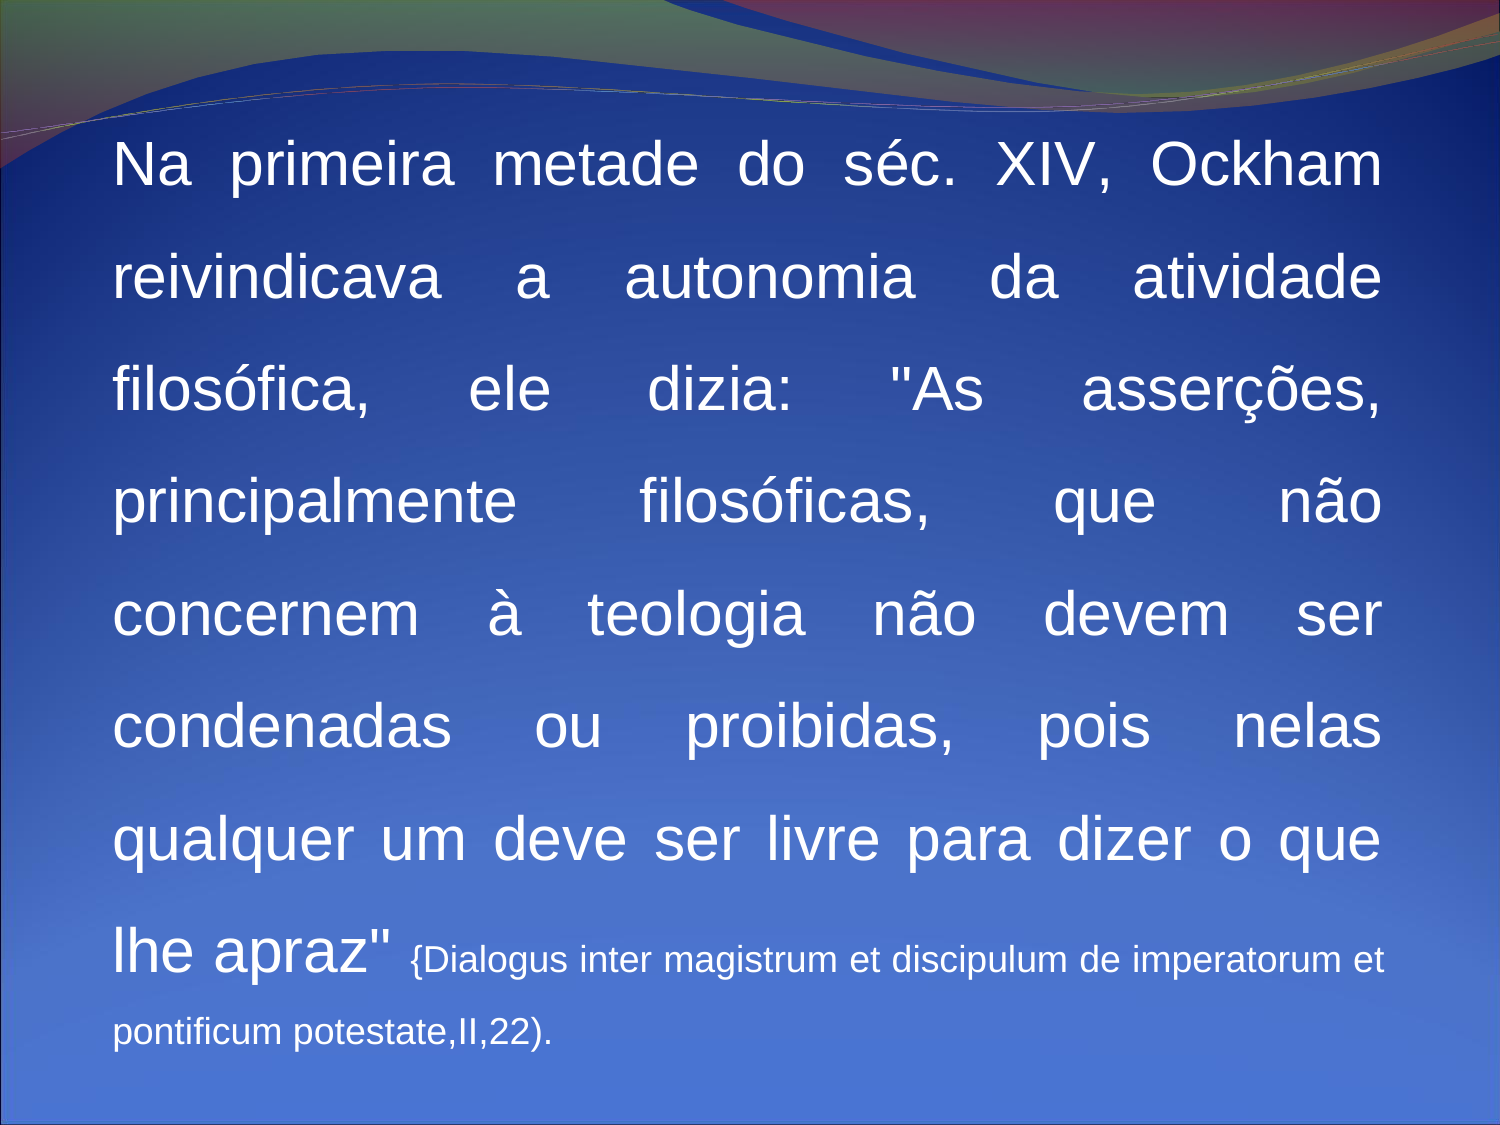

Na primeira metade do séc. XIV, Ockham reivindicava a autonomia da atividade filosófica, ele dizia: "As asserções, principalmente filosóficas, que não concernem à teologia não devem ser condenadas ou proibidas, pois nelas qualquer um deve ser livre para dizer o que lhe apraz" {Dialogus inter magistrum et discipulum de imperatorum et pontificum potestate,II,22).